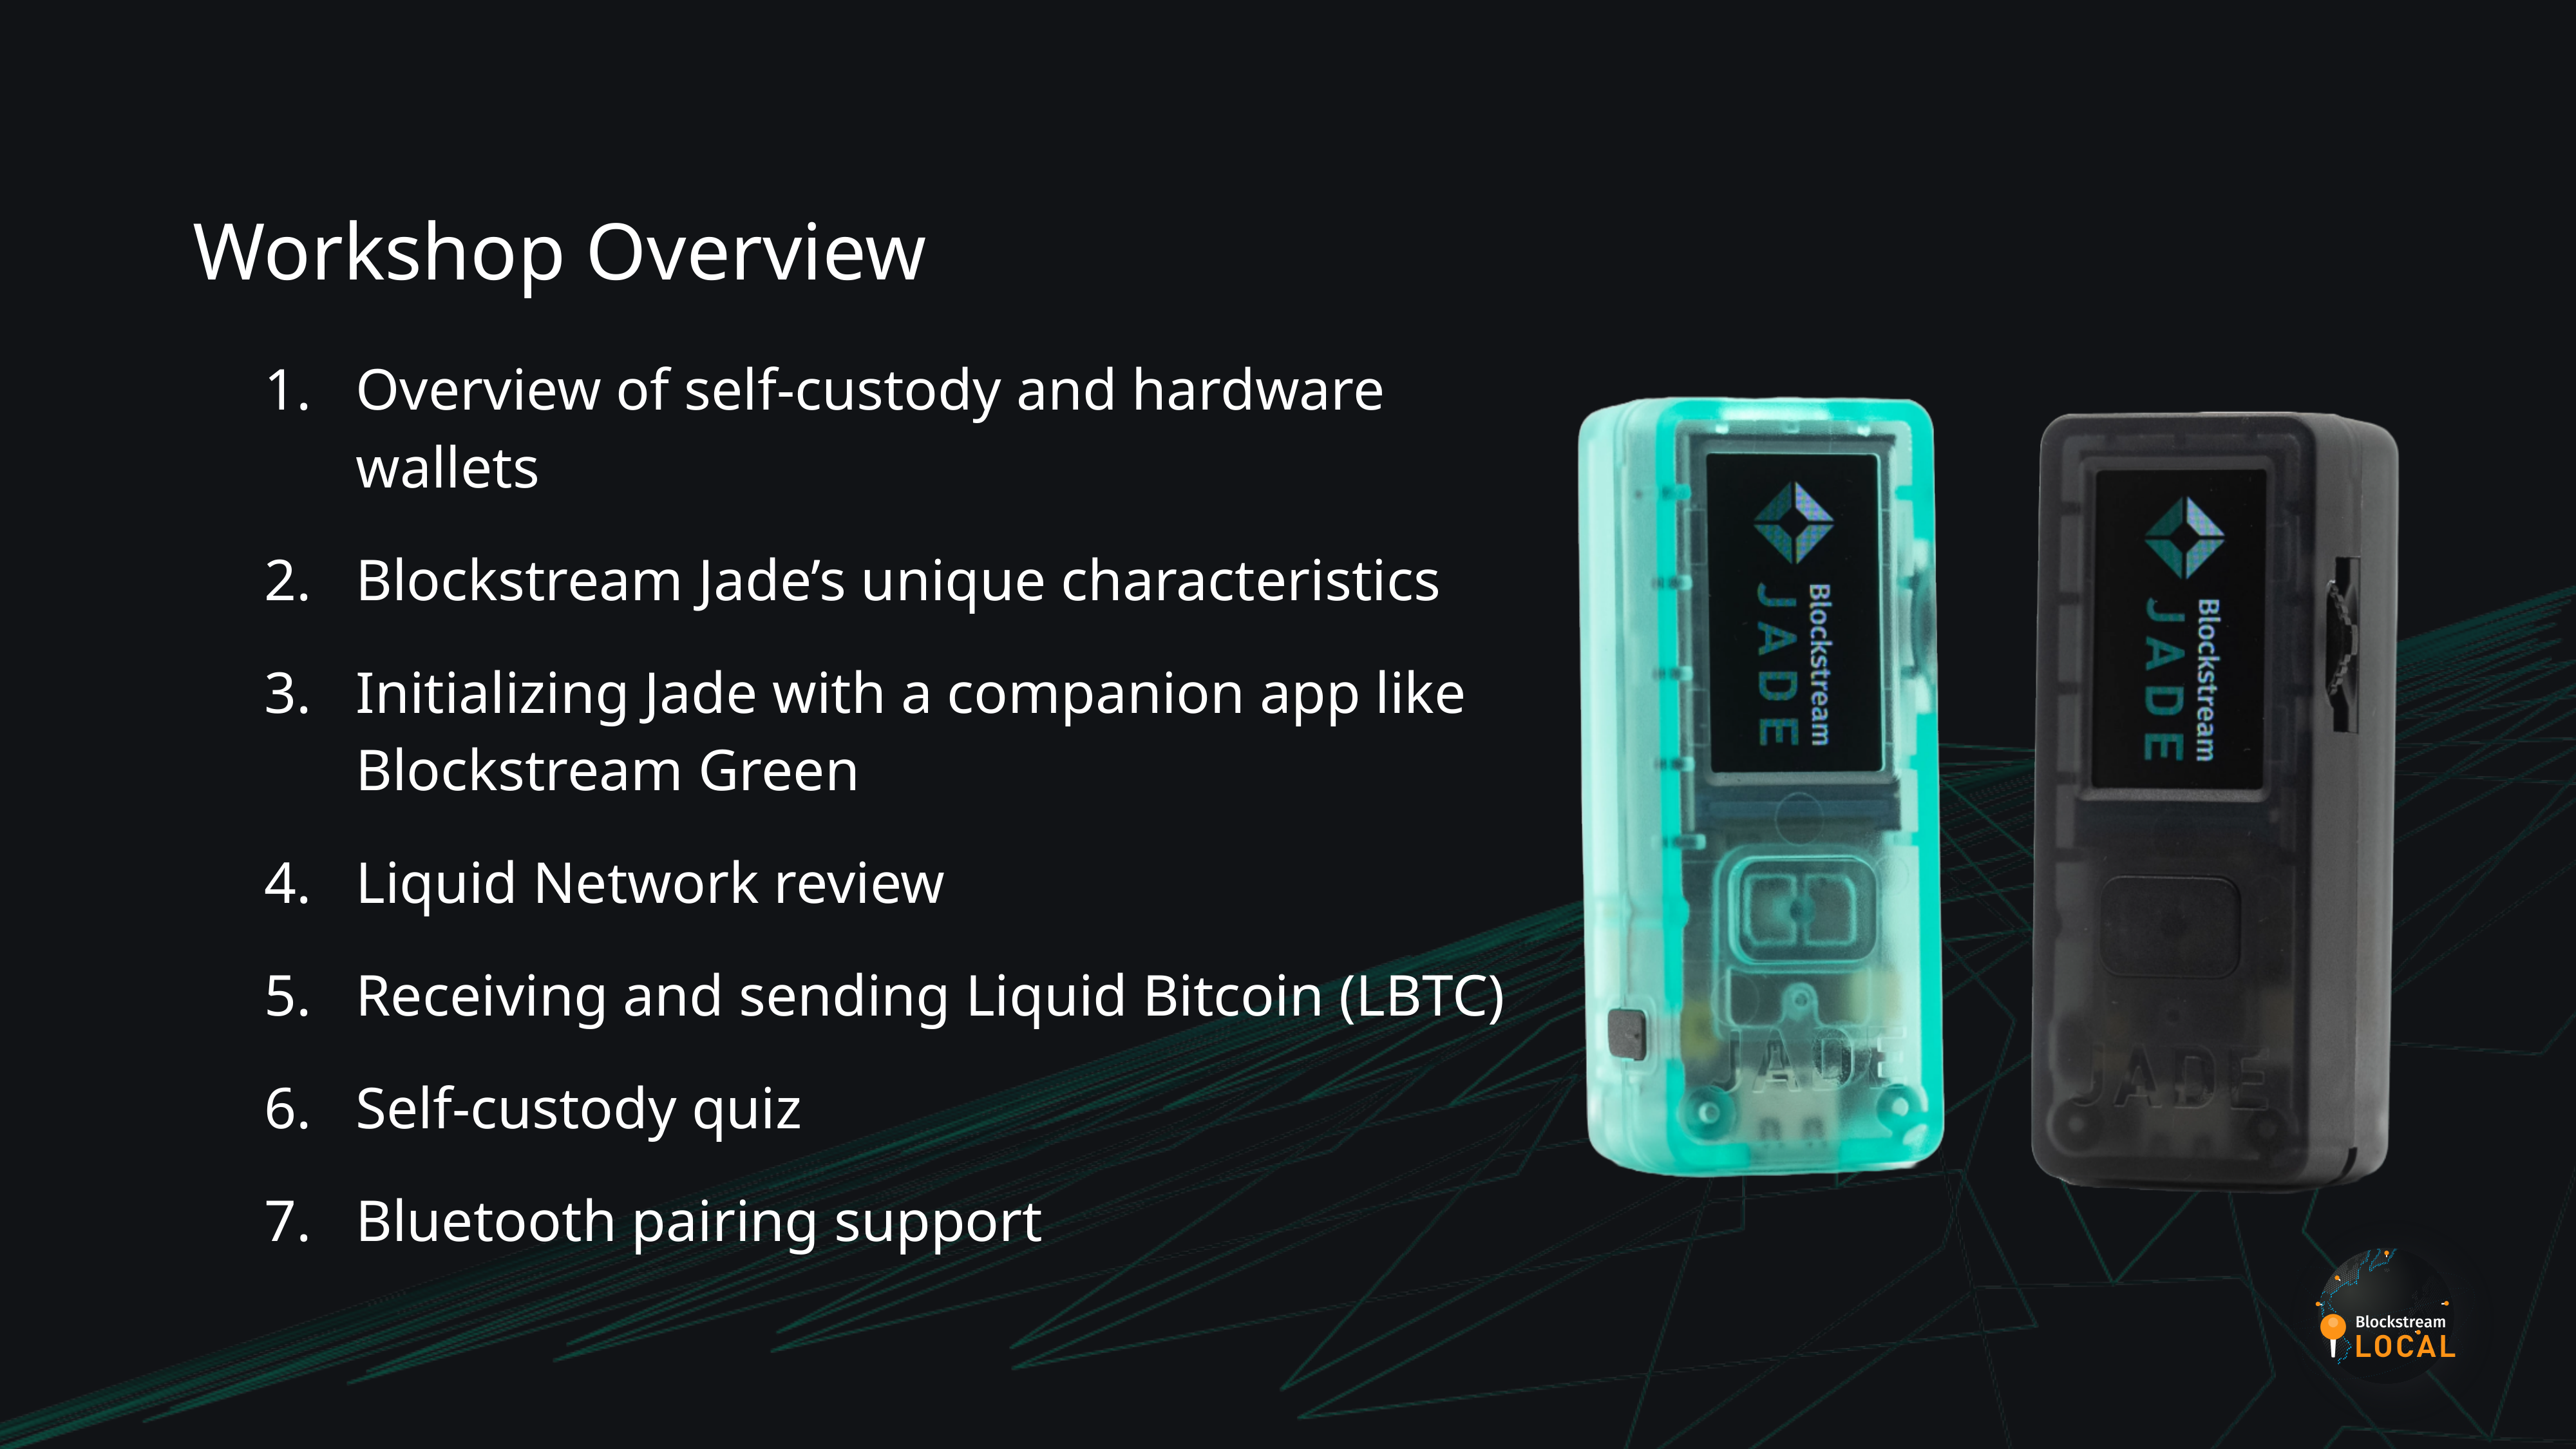

# Workshop Overview
Overview of self-custody and hardware wallets
Blockstream Jade’s unique characteristics
Initializing Jade with a companion app like Blockstream Green
Liquid Network review
Receiving and sending Liquid Bitcoin (LBTC)
Self-custody quiz
Bluetooth pairing support